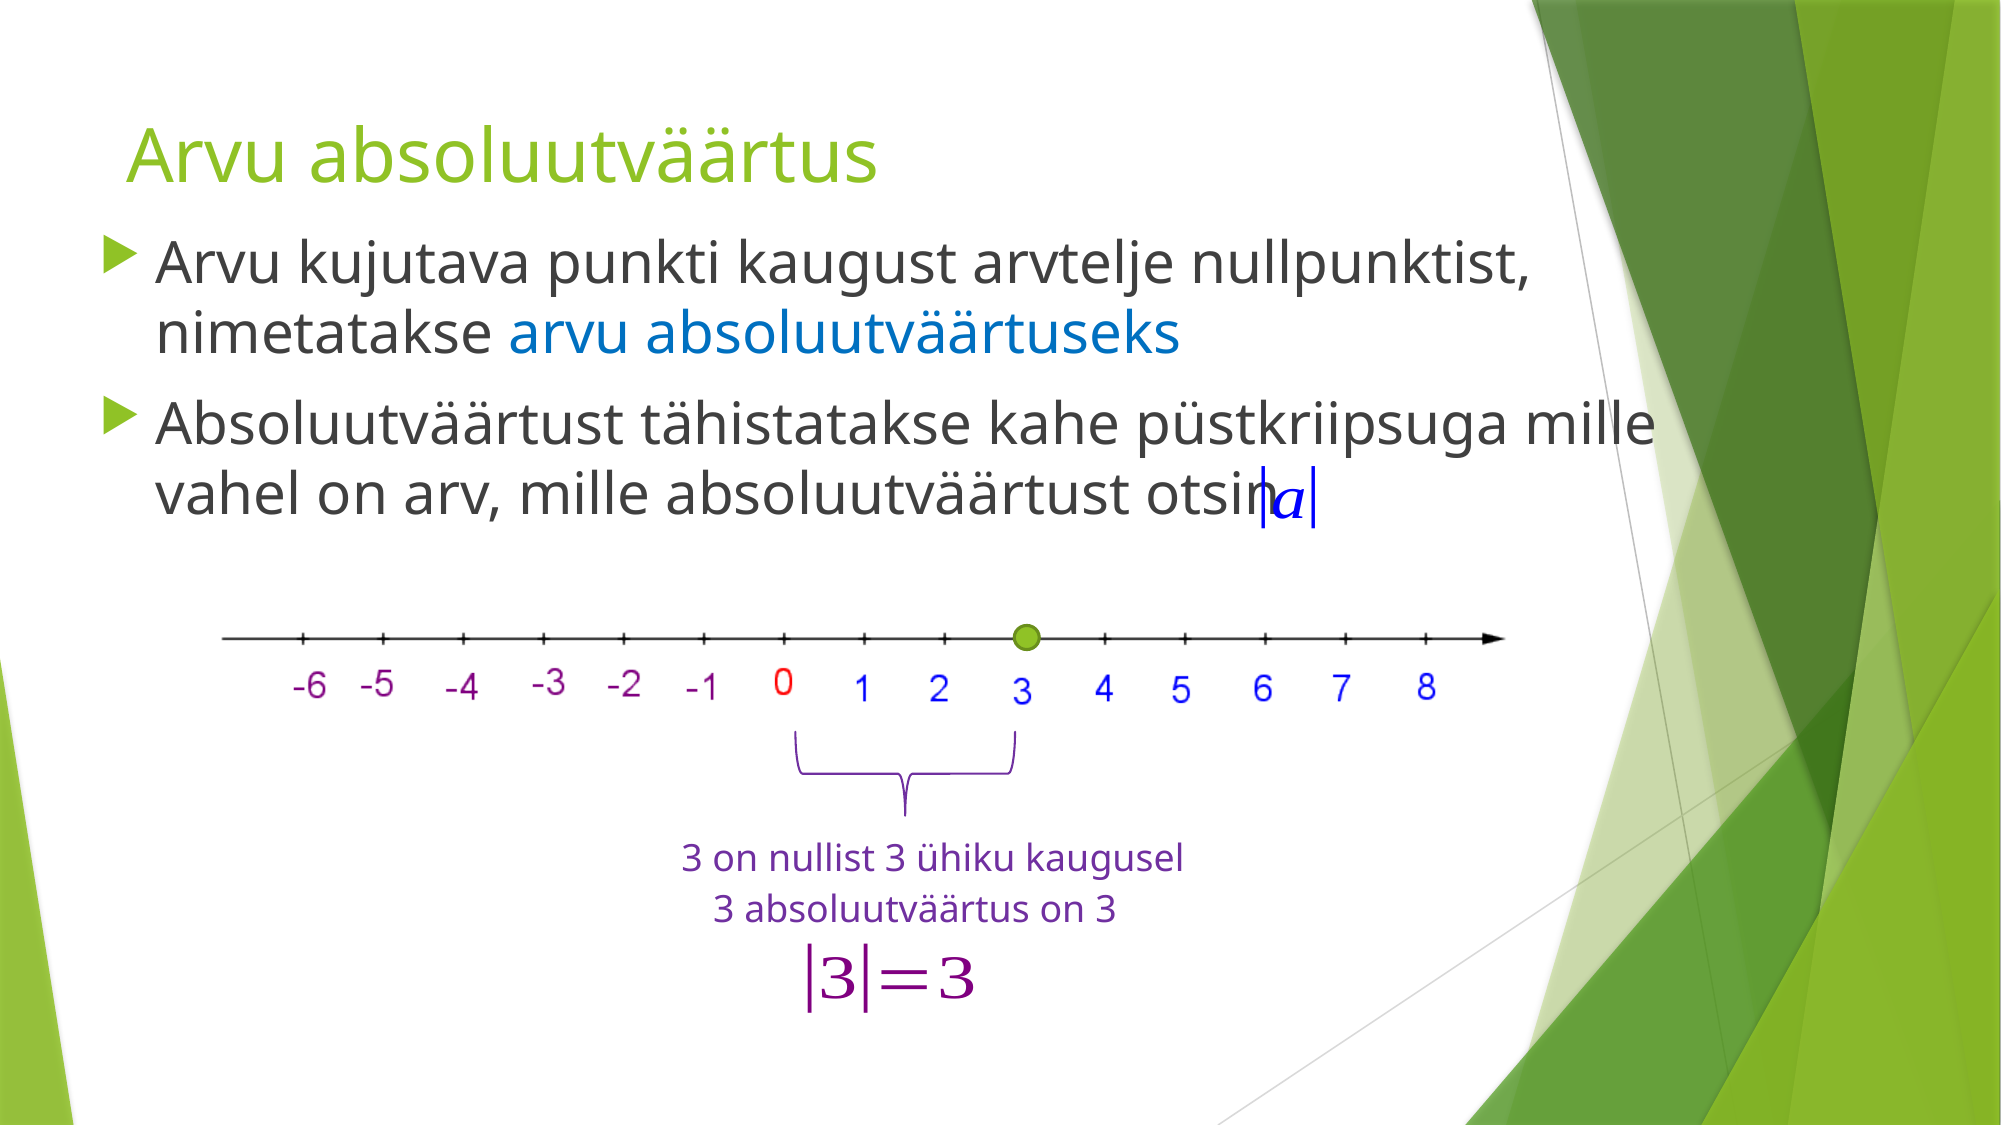

# Arvu absoluutväärtus
Arvu kujutava punkti kaugust arvtelje nullpunktist, nimetatakse arvu absoluutväärtuseks
Absoluutväärtust tähistatakse kahe püstkriipsuga mille vahel on arv, mille absoluutväärtust otsin
3 on nullist 3 ühiku kaugusel
3 absoluutväärtus on 3